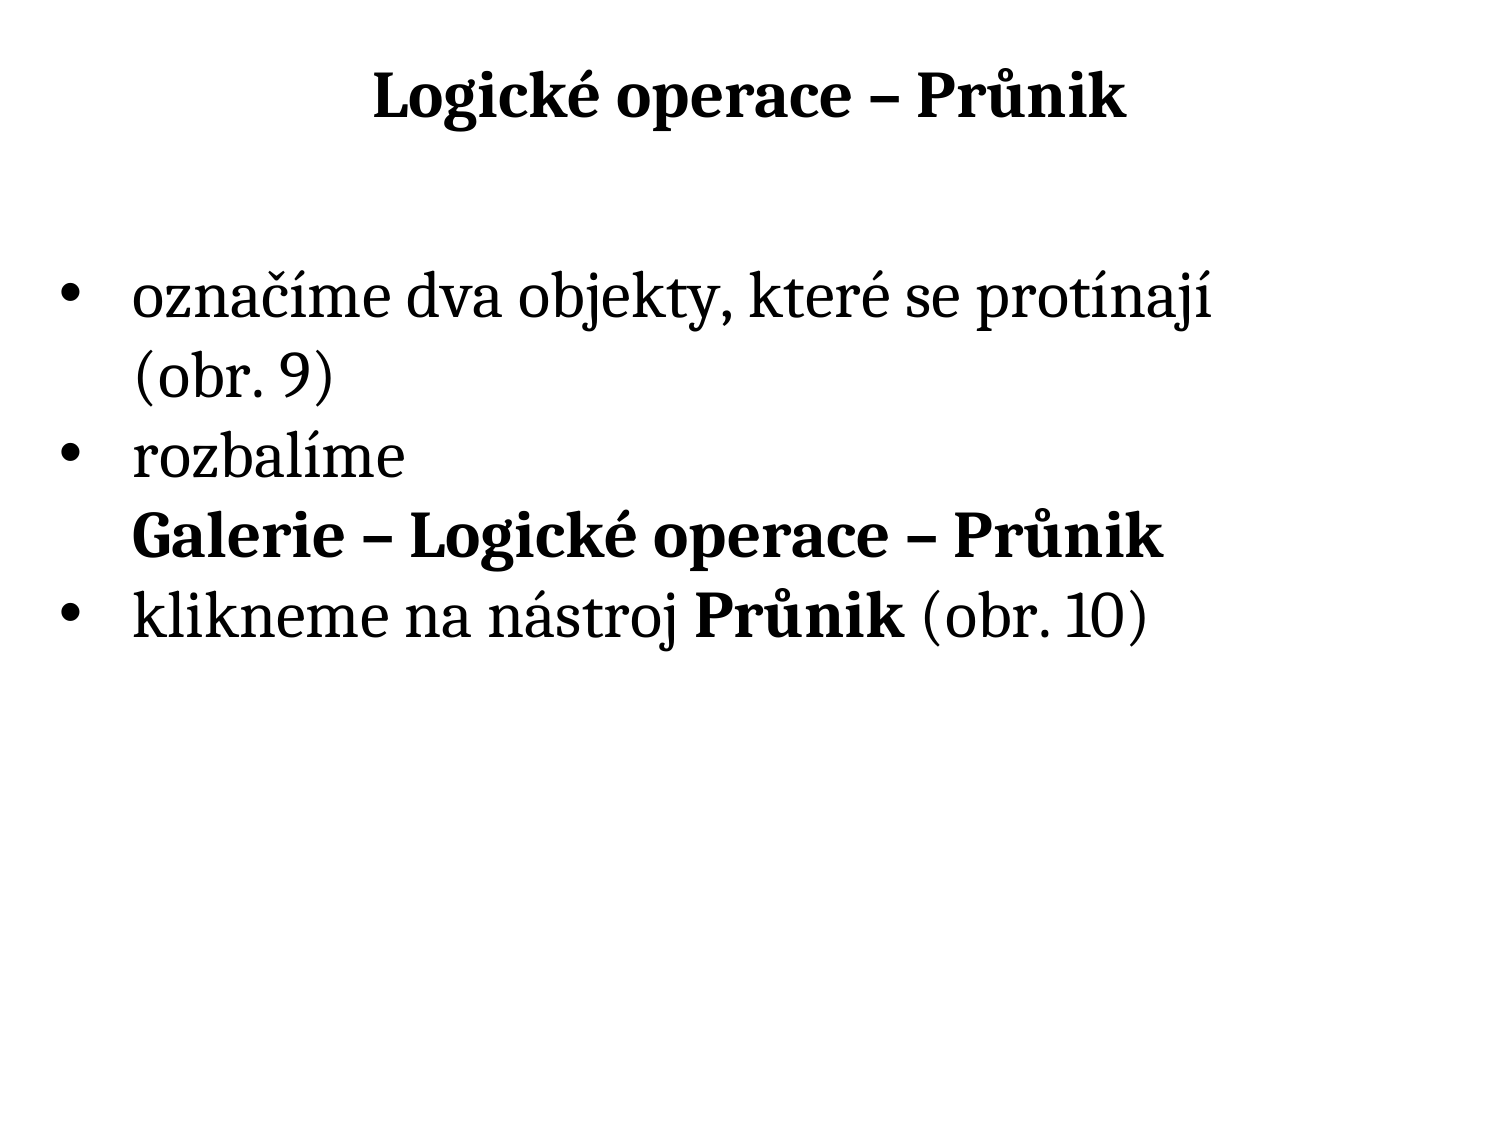

Logické operace – Průnik
označíme dva objekty, které se protínají
	(obr. 9)
rozbalíme
	Galerie – Logické operace – Průnik
klikneme na nástroj Průnik (obr. 10)